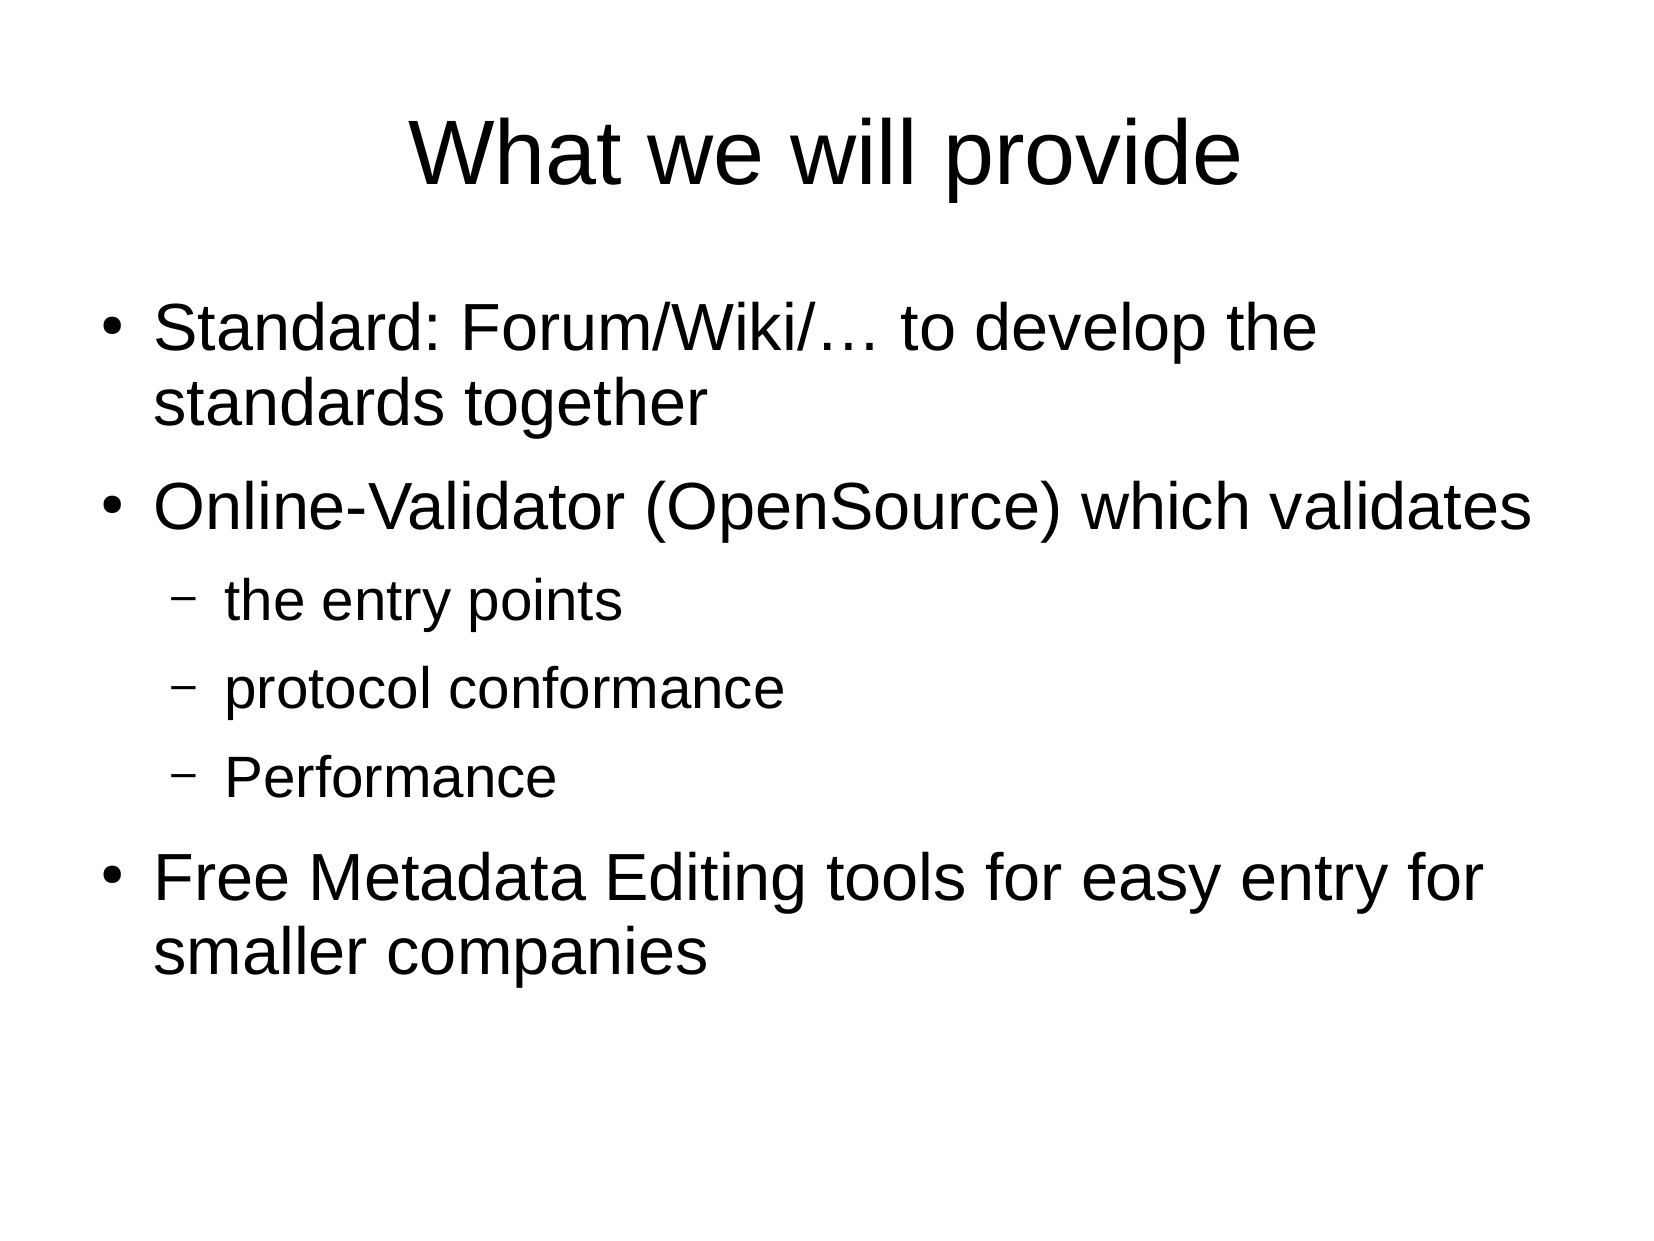

# What we will provide
Standard: Forum/Wiki/… to develop the standards together
Online-Validator (OpenSource) which validates
the entry points
protocol conformance
Performance
Free Metadata Editing tools for easy entry for smaller companies